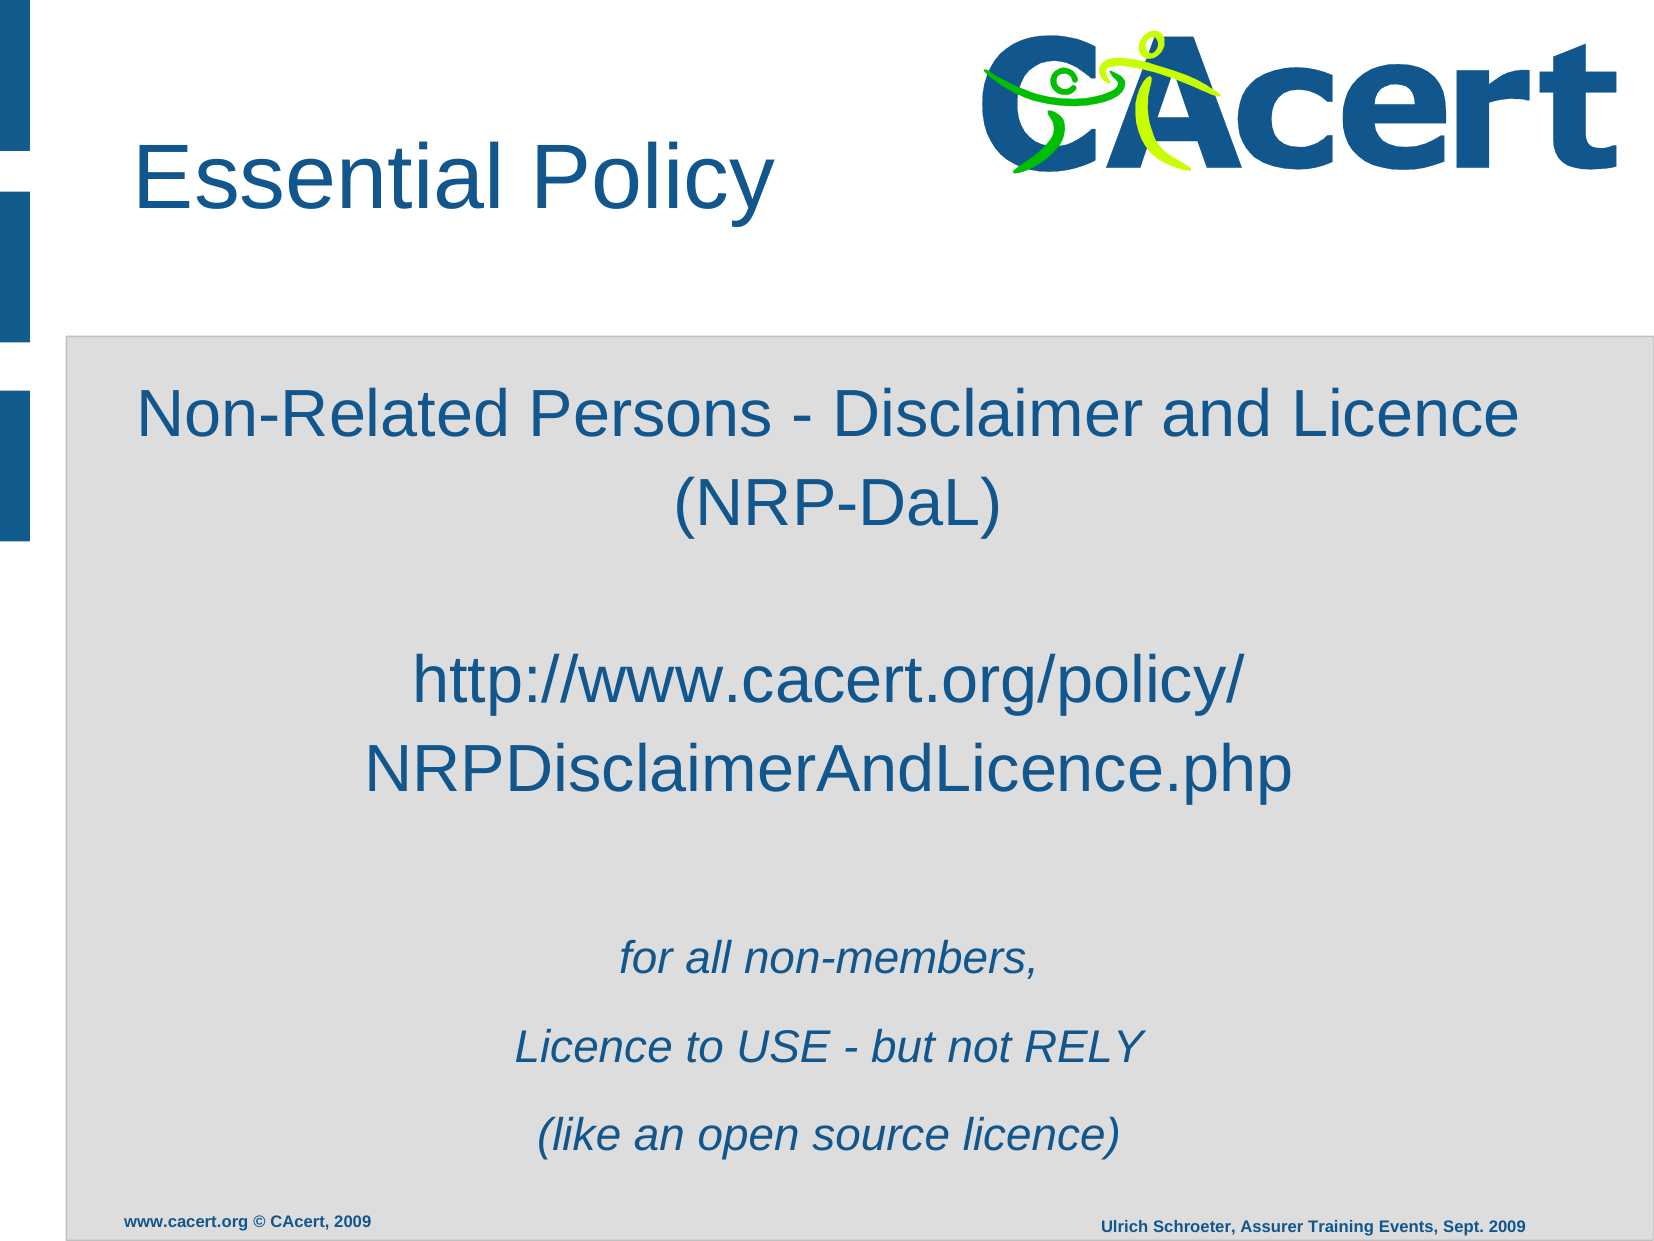

Essential Policy
Non-Related Persons - Disclaimer and Licence
 (NRP-DaL)
http://www.cacert.org/policy/
NRPDisclaimerAndLicence.php
for all non-members,
Licence to USE - but not RELY
(like an open source licence)